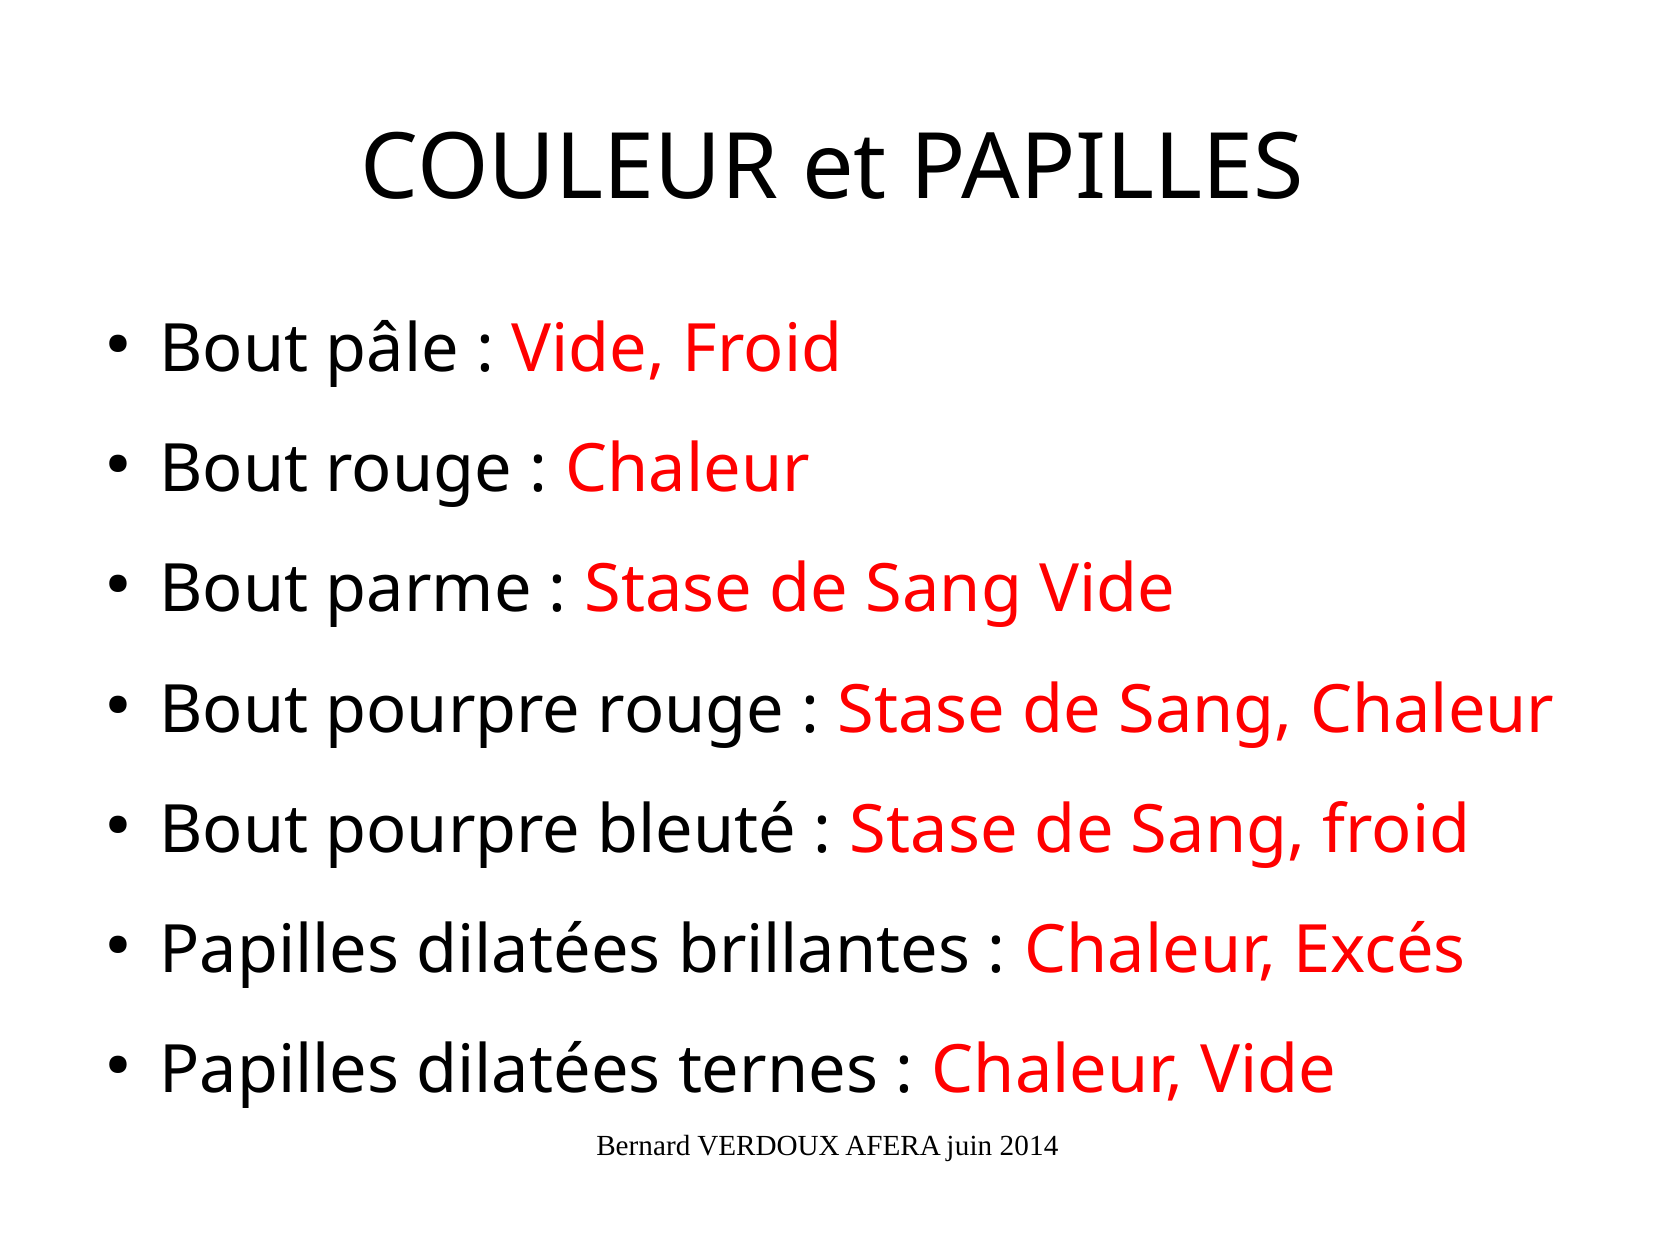

# COULEUR et PAPILLES
Bout pâle : Vide, Froid
Bout rouge : Chaleur
Bout parme : Stase de Sang Vide
Bout pourpre rouge : Stase de Sang, Chaleur
Bout pourpre bleuté : Stase de Sang, froid
Papilles dilatées brillantes : Chaleur, Excés
Papilles dilatées ternes : Chaleur, Vide
Bernard VERDOUX AFERA juin 2014